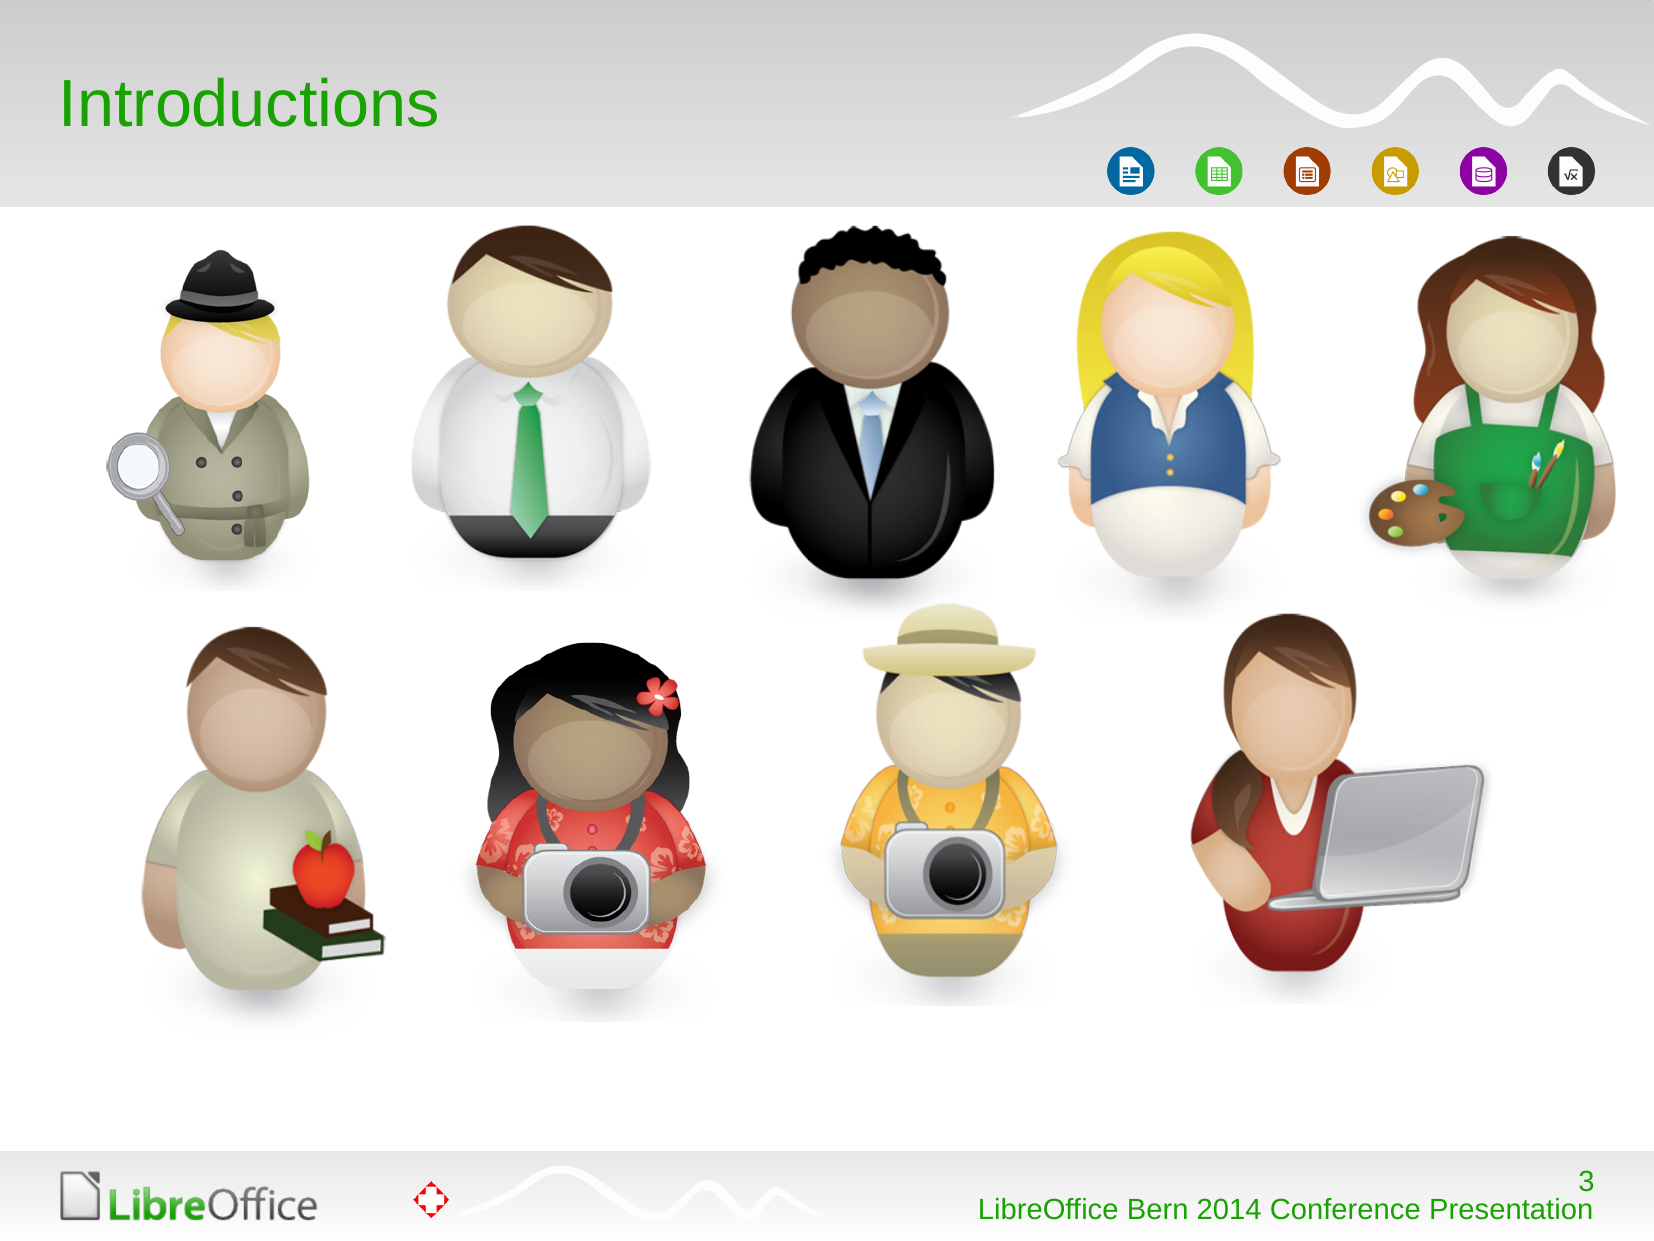

# Introductions
3
LibreOffice Bern 2014 Conference Presentation